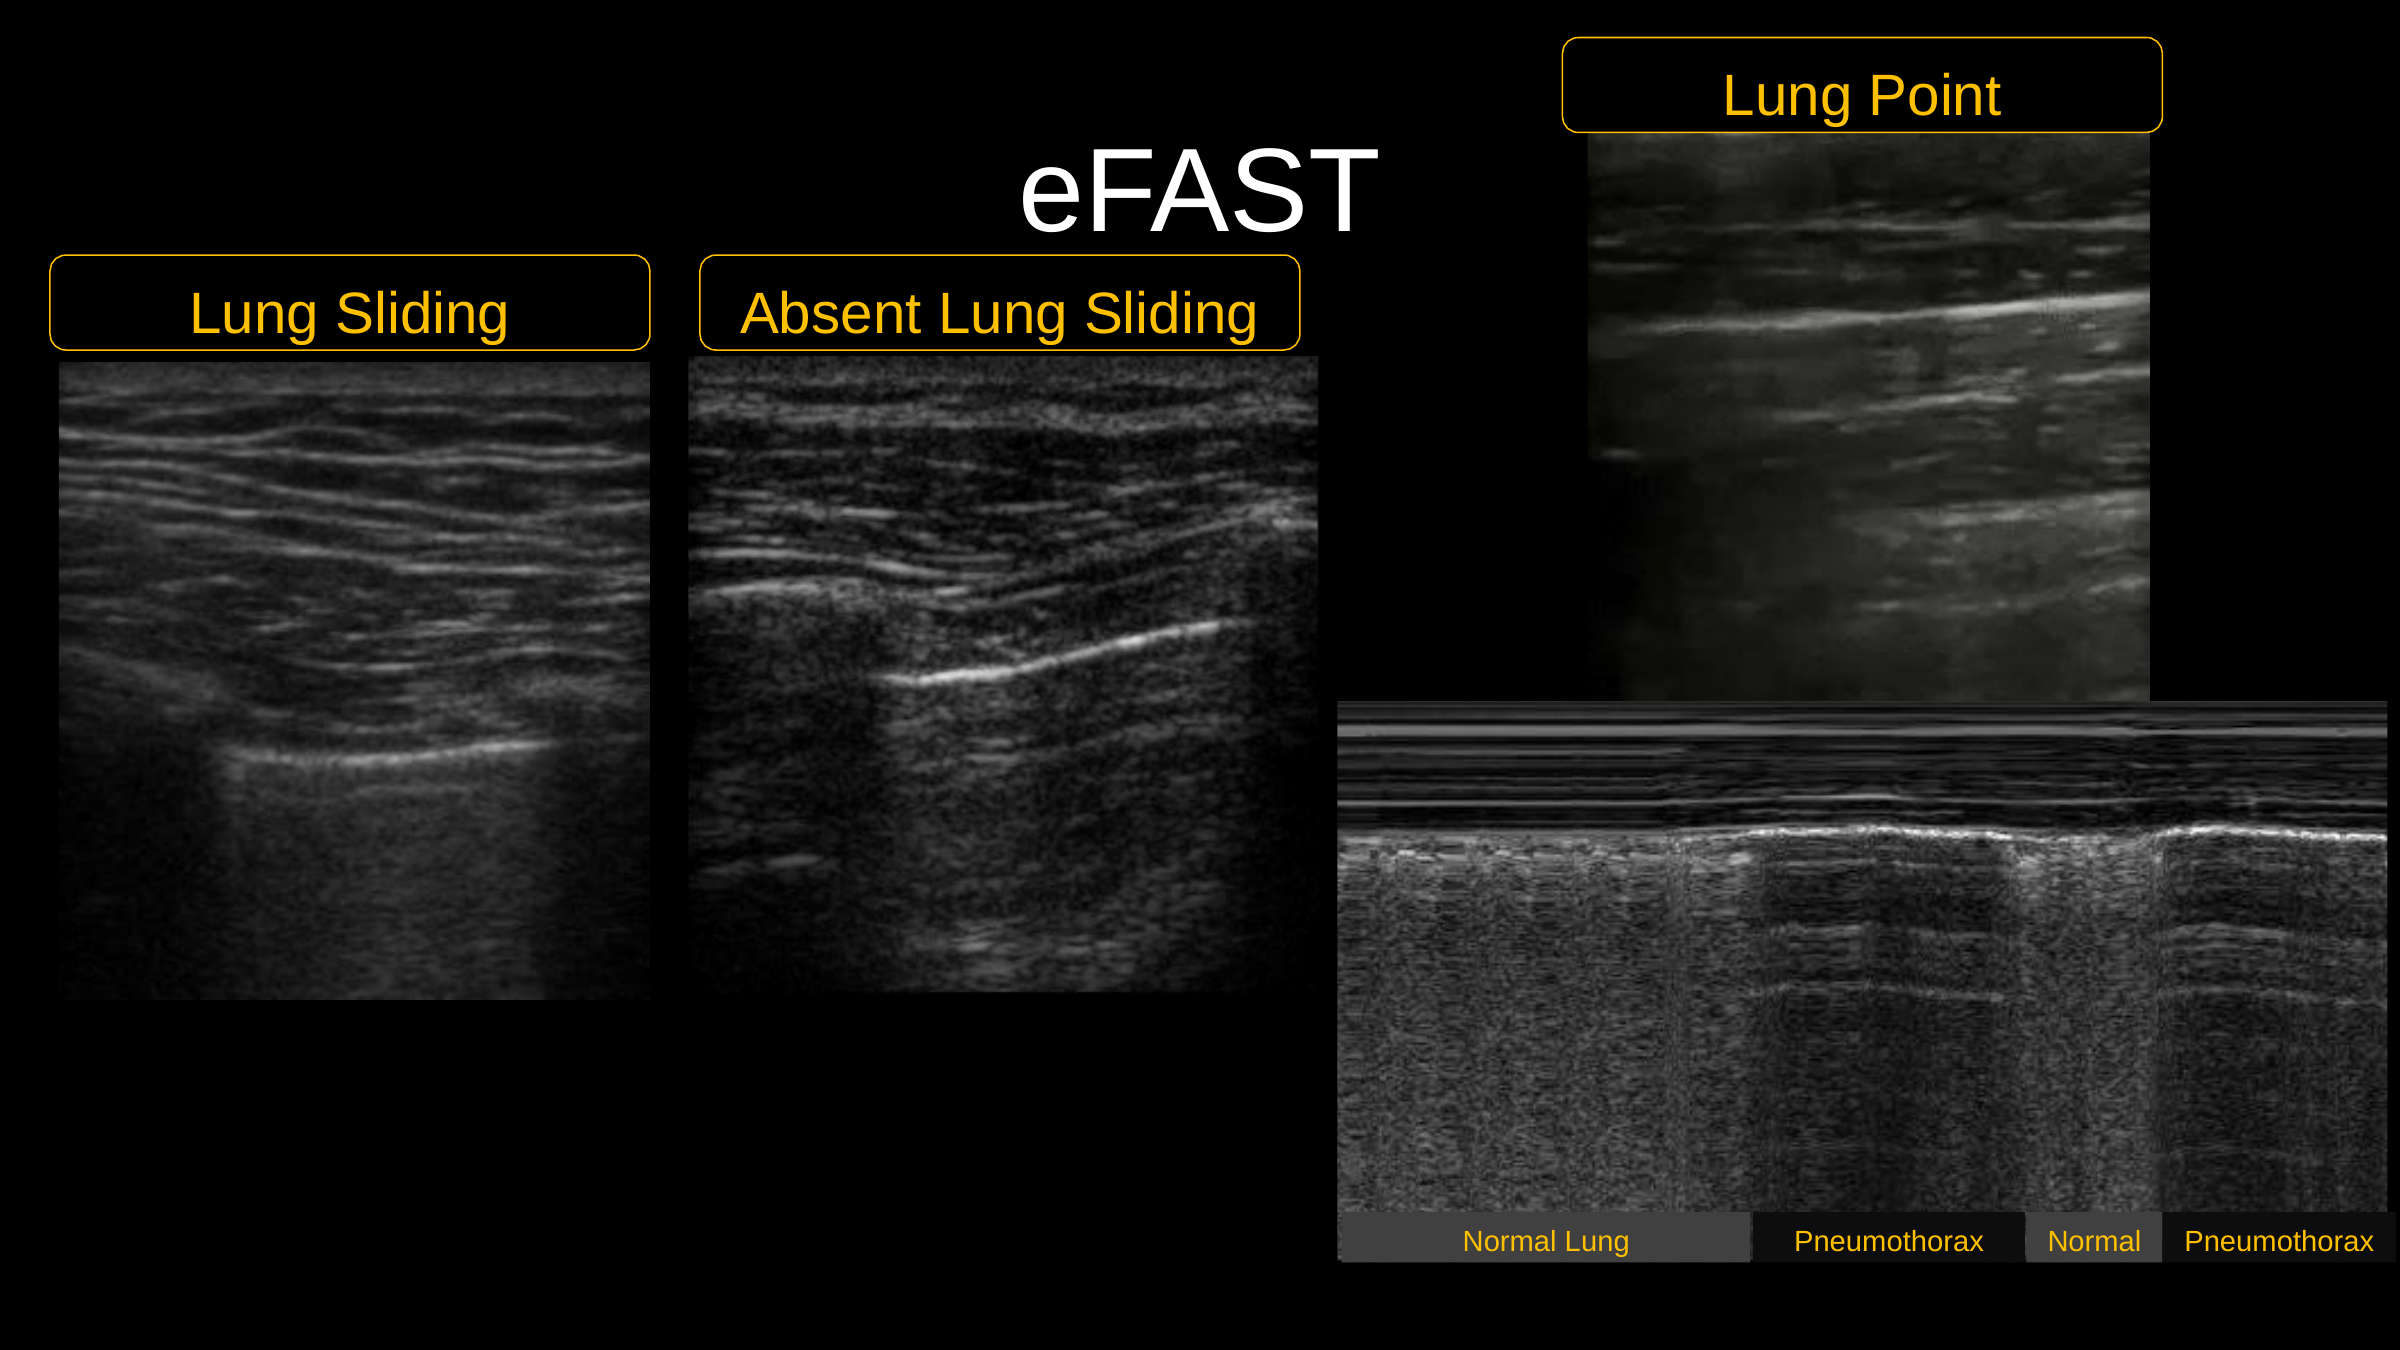

Lung Point
eFAST
Lung Sliding
Absent Lung Sliding
Normal Lung
Pneumothorax
Normal
Pneumothorax